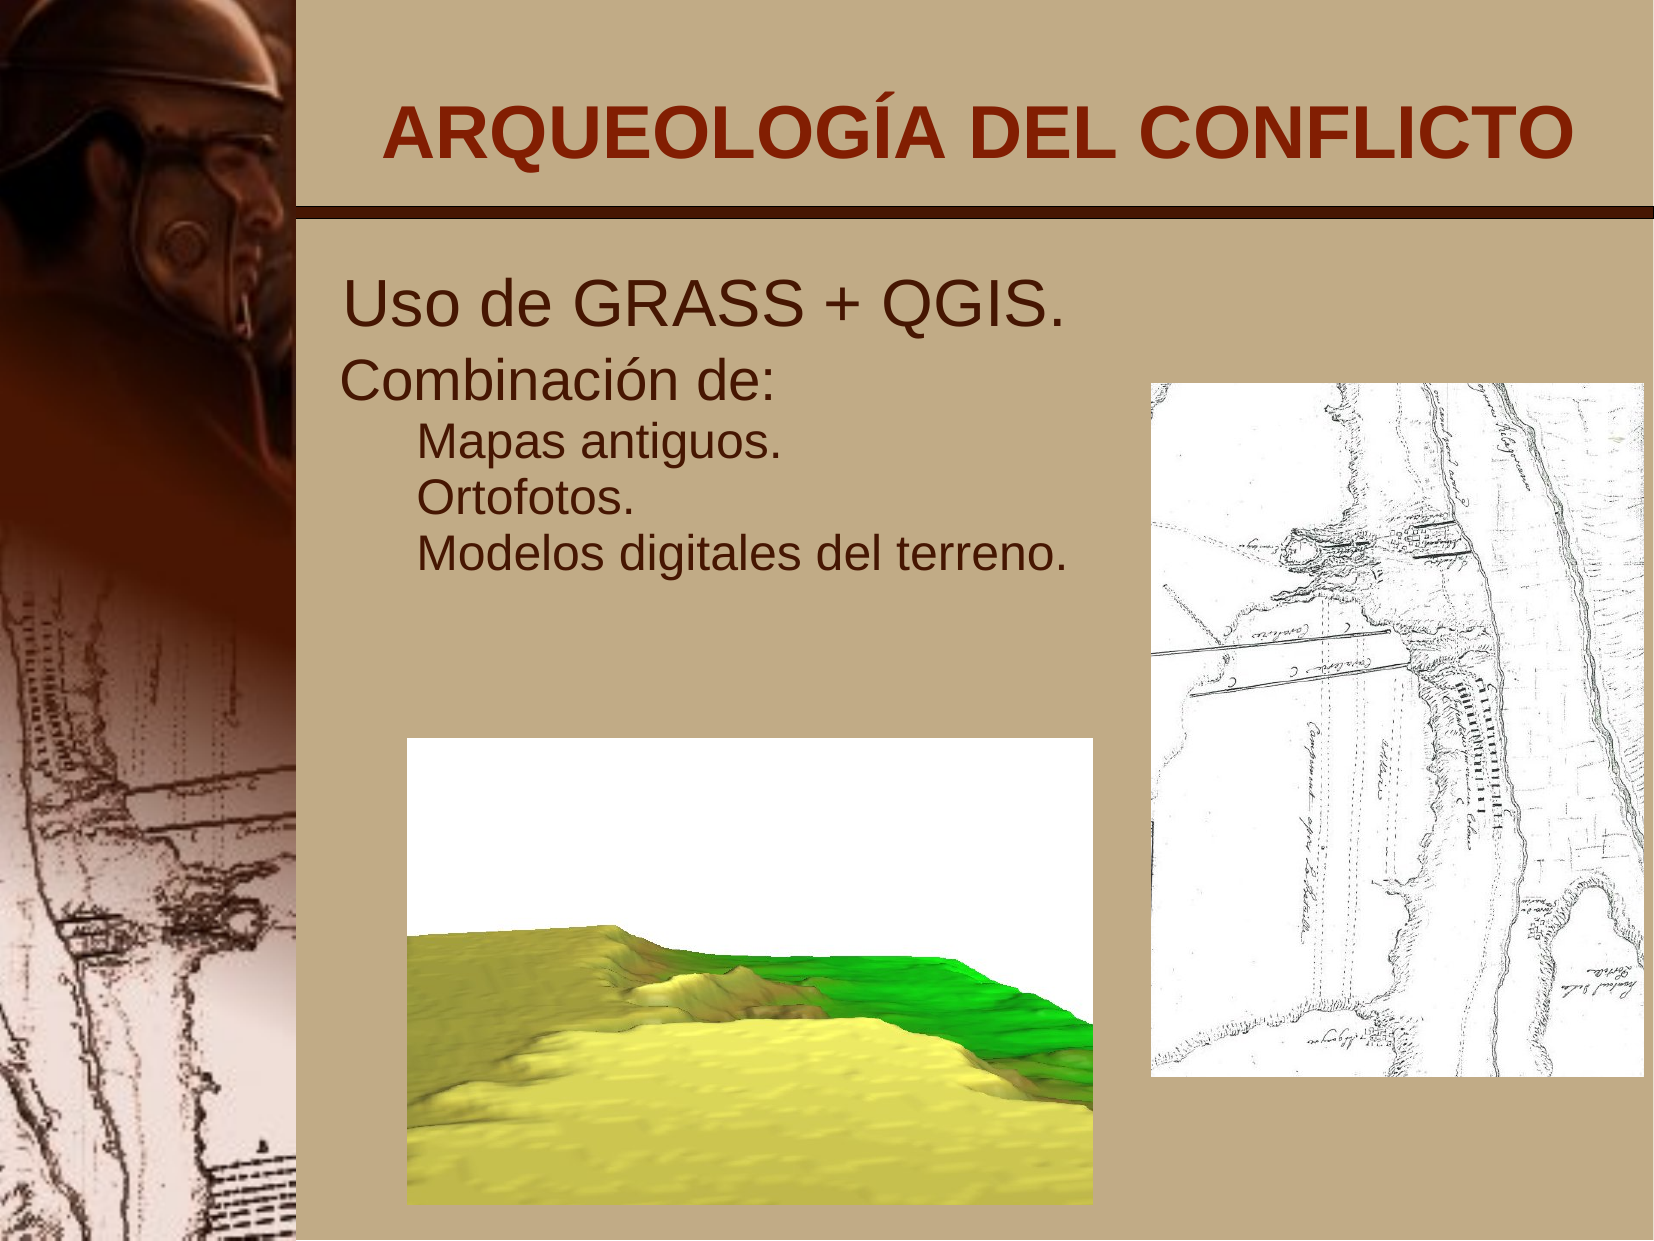

# ARQUEOLOGÍA DEL CONFLICTO
Uso de GRASS + QGIS.
Combinación de:
Mapas antiguos.
Ortofotos.
Modelos digitales del terreno.